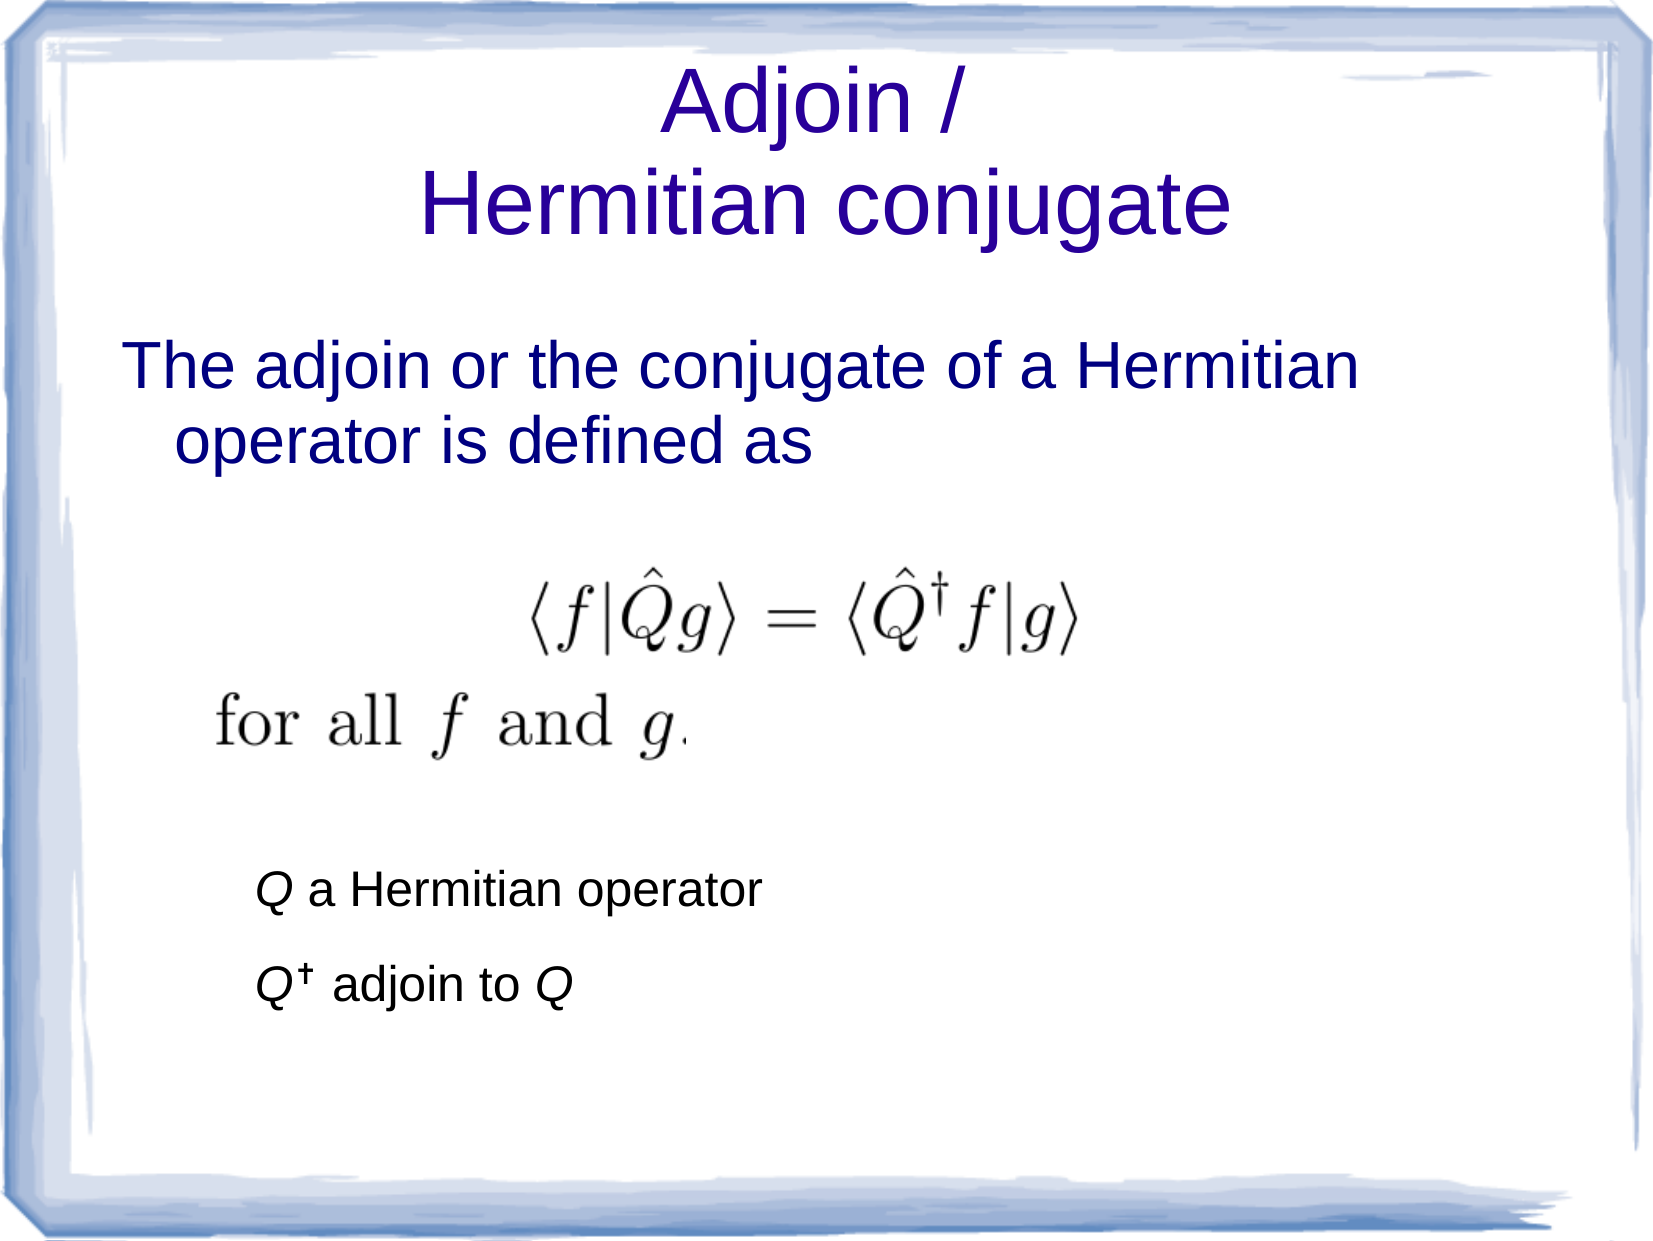

# Adjoin / Hermitian conjugate
The adjoin or the conjugate of a Hermitian operator is defined as
Q a Hermitian operator
Q✝ adjoin to Q